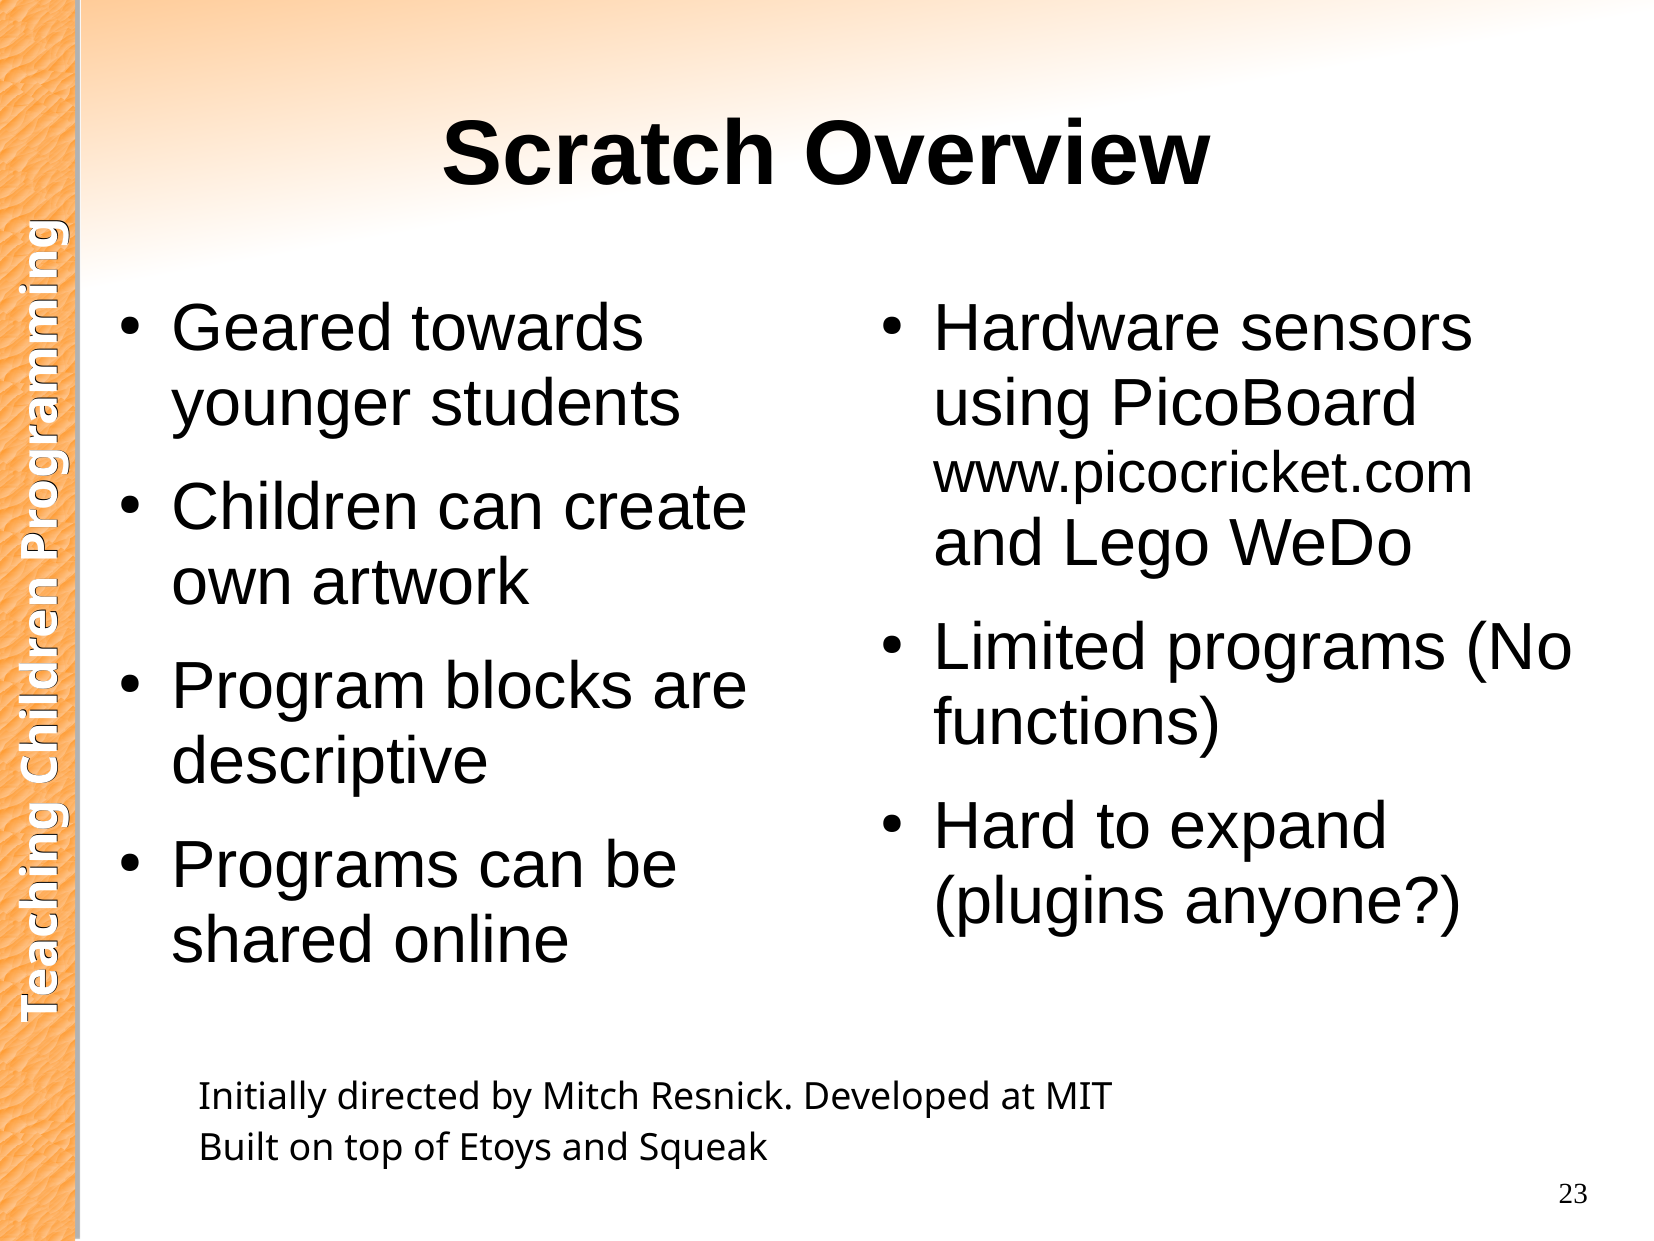

# Scratch Overview
Geared towards younger students
Children can create own artwork
Program blocks are descriptive
Programs can be shared online
Hardware sensors using PicoBoard
www.picocricket.com
and Lego WeDo
Limited programs (No functions)
Hard to expand (plugins anyone?)
Initially directed by Mitch Resnick. Developed at MIT
Built on top of Etoys and Squeak
23